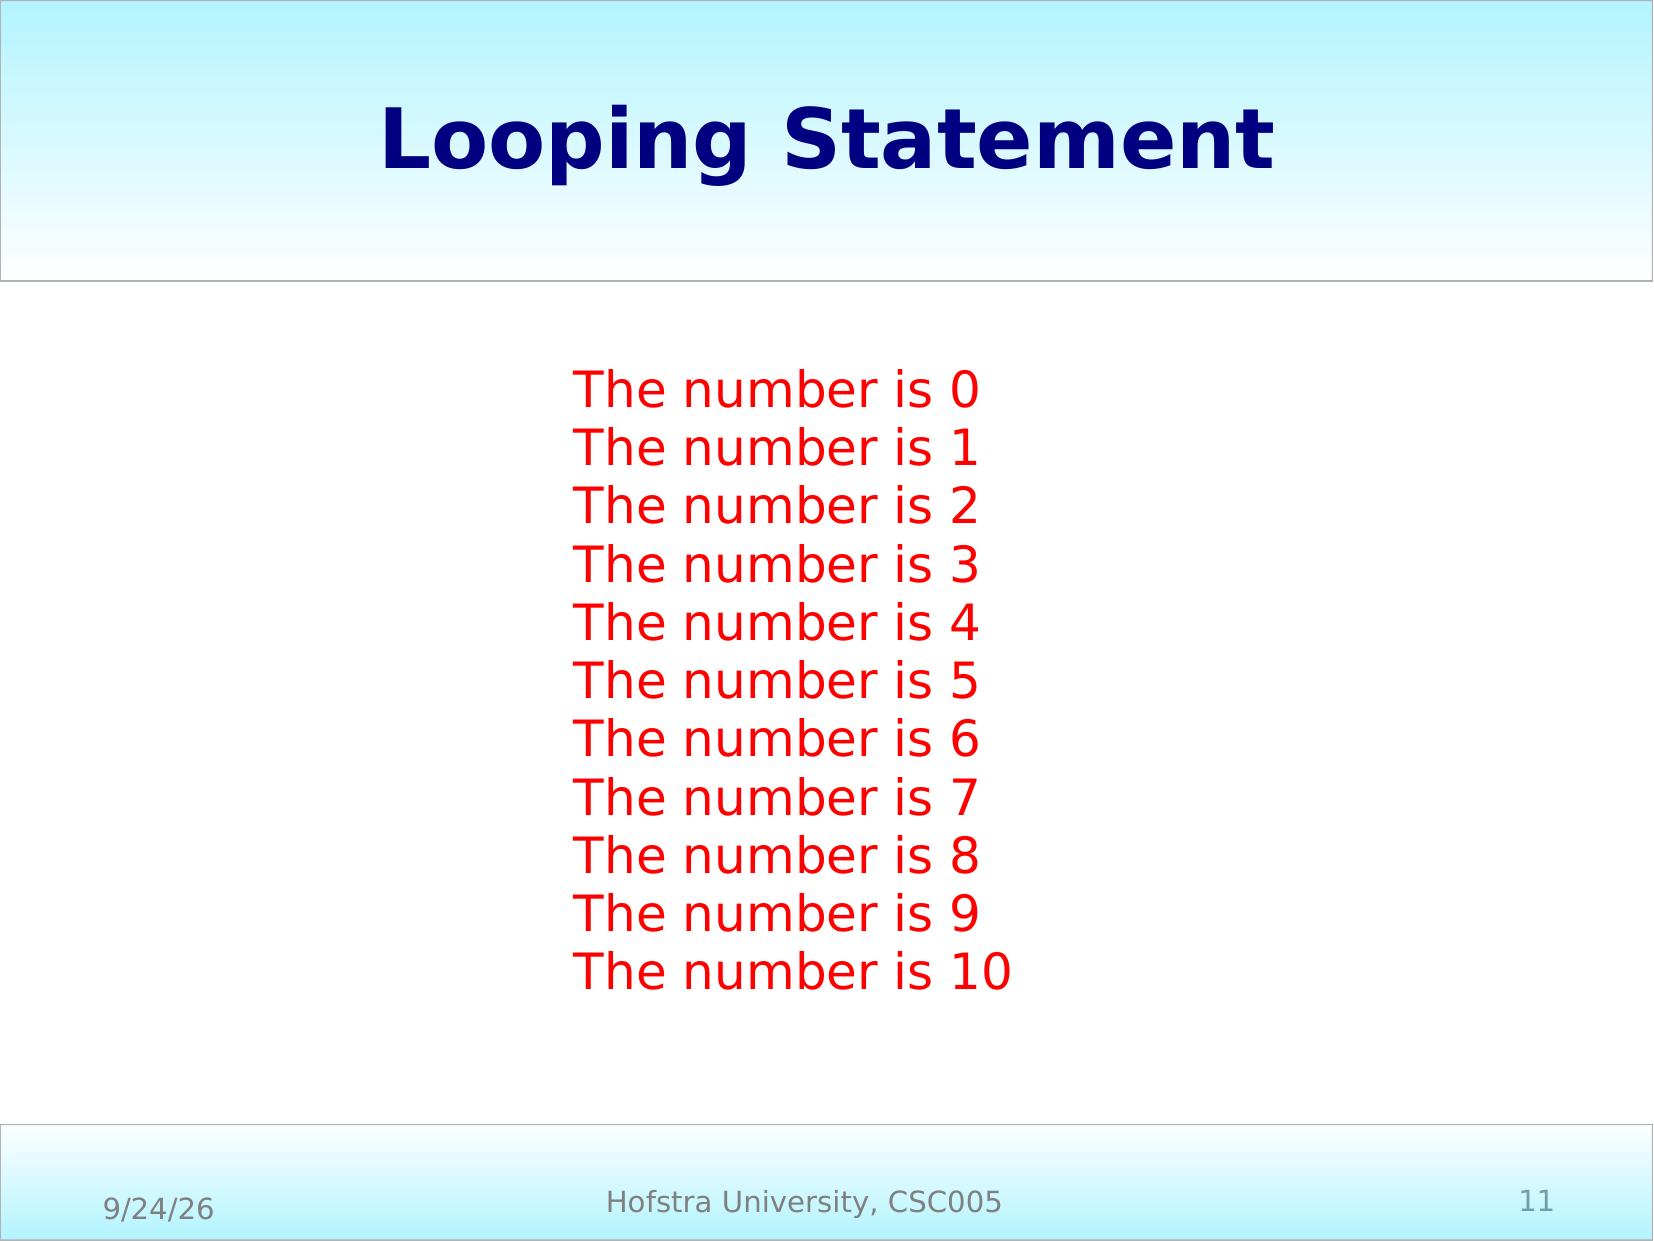

# Looping Statement
The number is 0
The number is 1
The number is 2
The number is 3
The number is 4
The number is 5
The number is 6
The number is 7
The number is 8
The number is 9
The number is 10
11
Hofstra University, CSC005